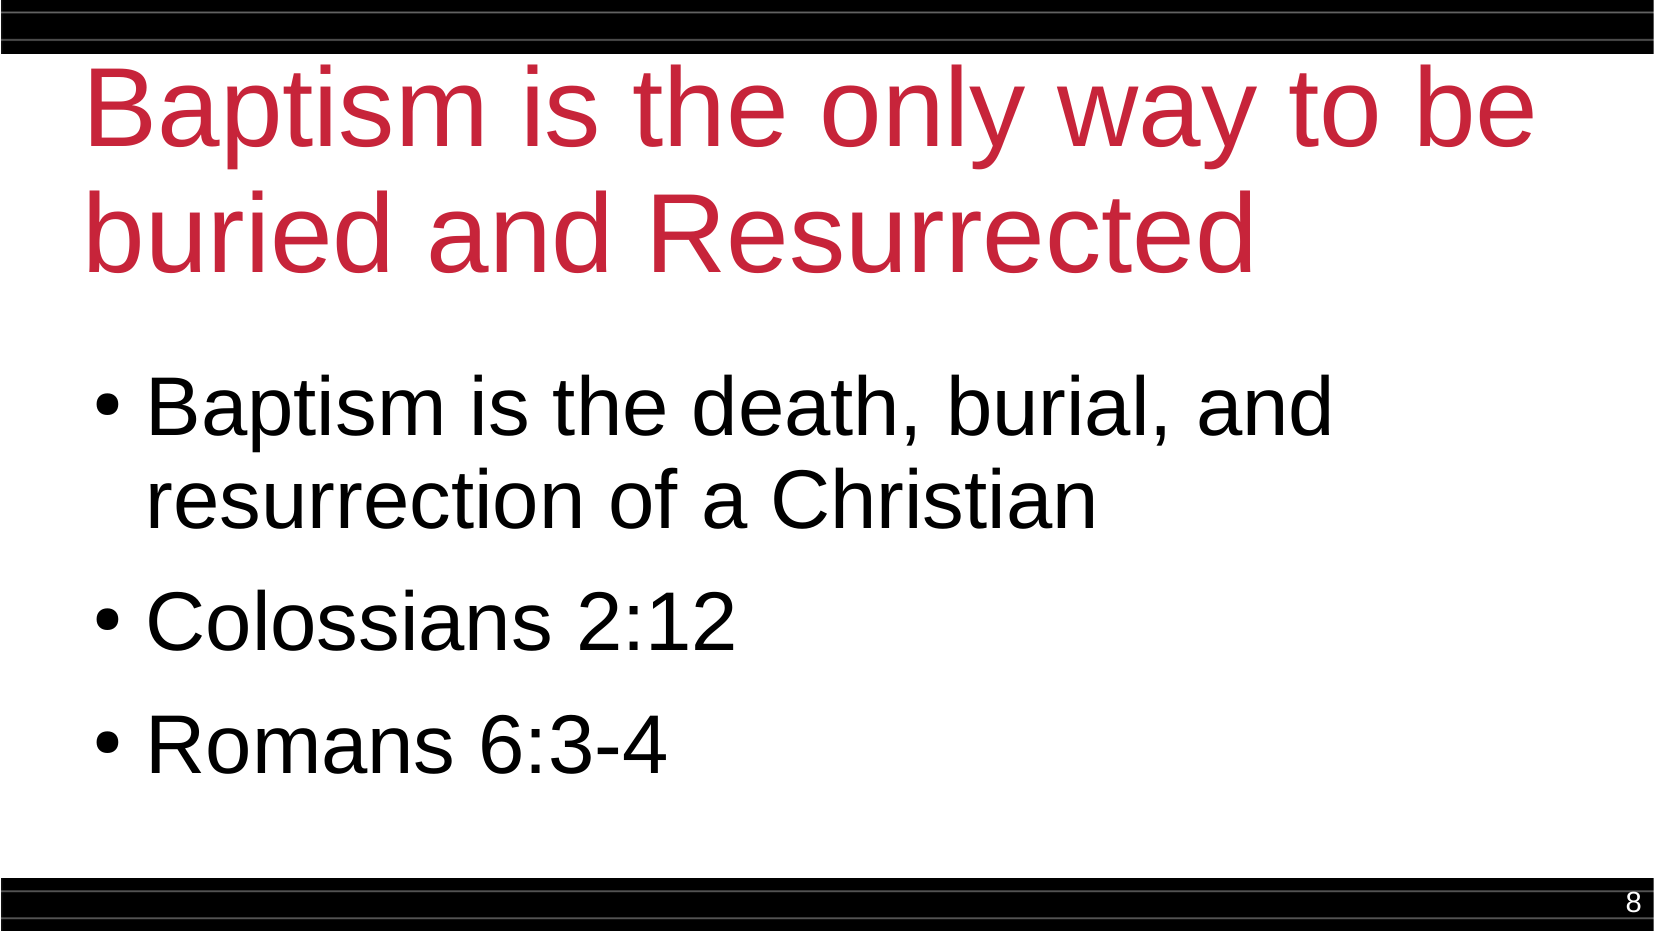

# Baptism is the only way to be buried and Resurrected
Baptism is the death, burial, and resurrection of a Christian
Colossians 2:12
Romans 6:3-4